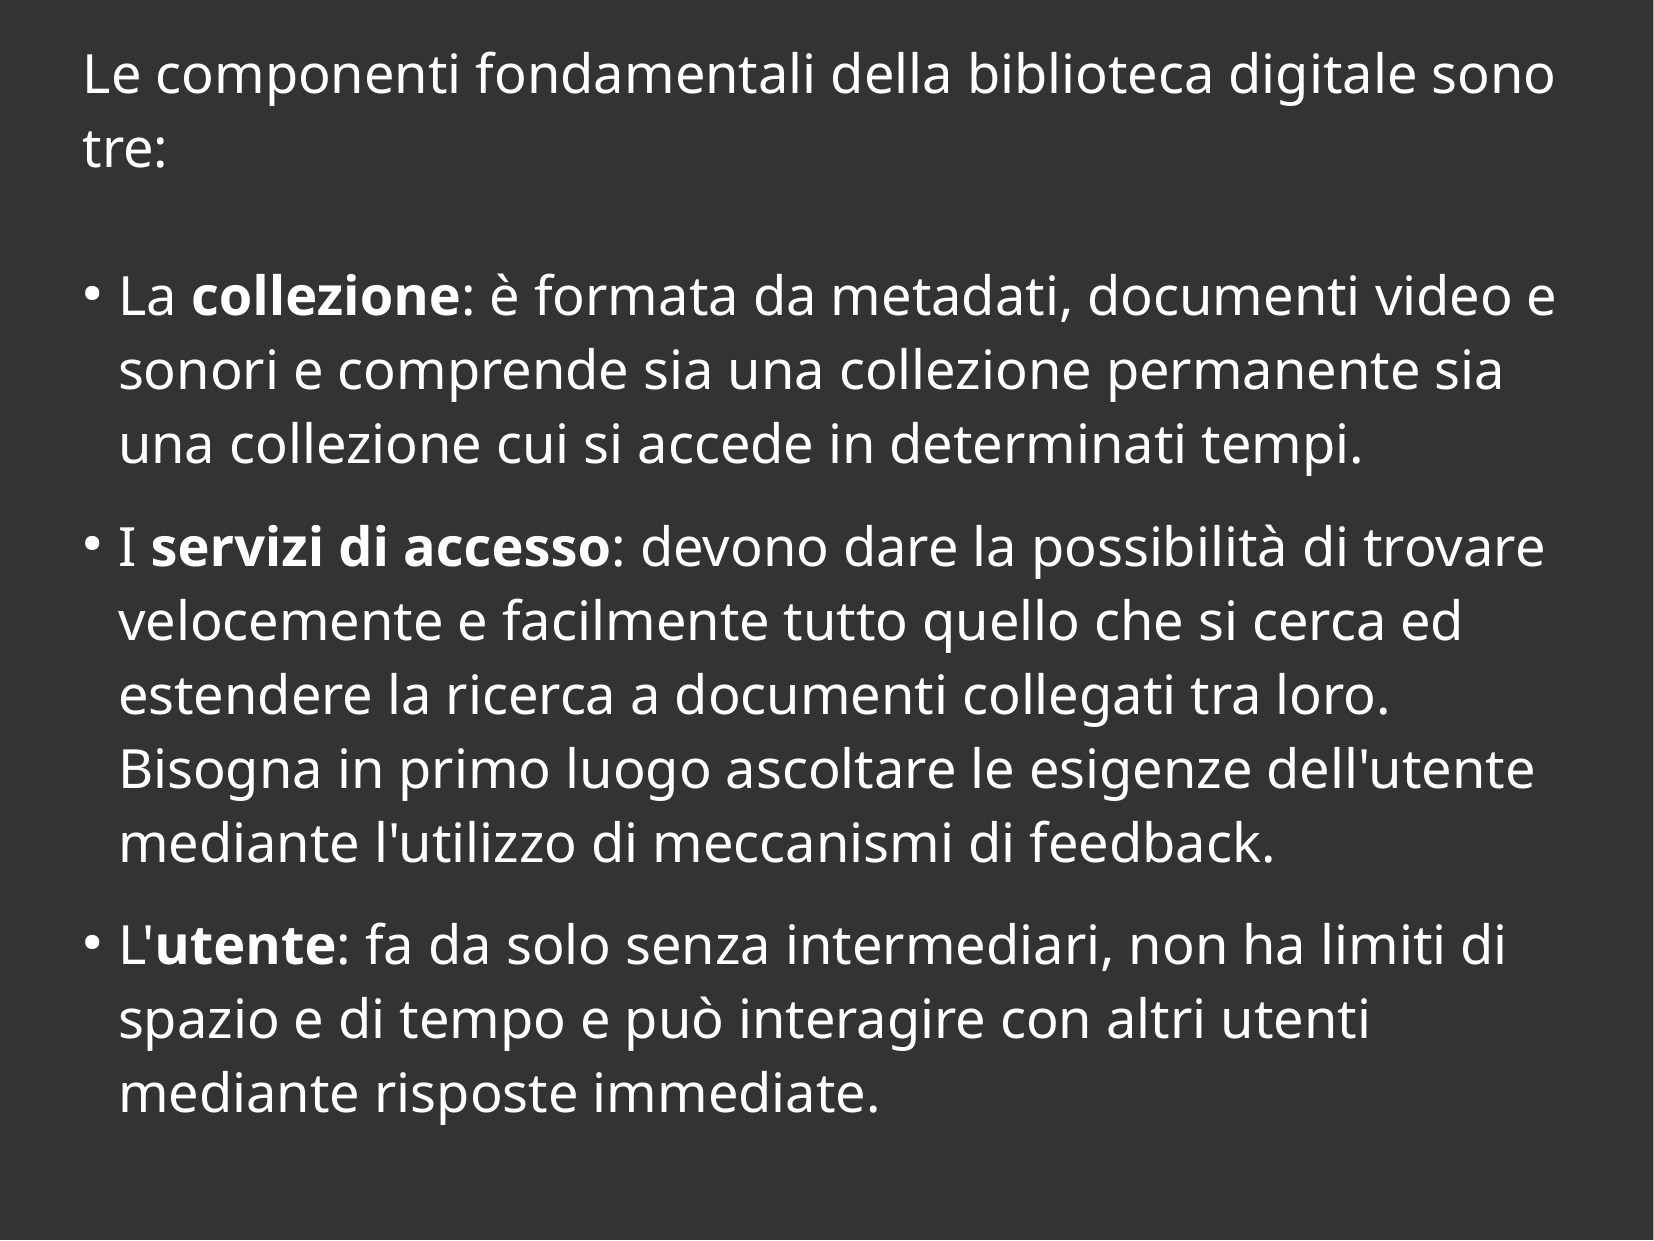

# Le componenti fondamentali della biblioteca digitale sono tre:
La collezione: è formata da metadati, documenti video e sonori e comprende sia una collezione permanente sia una collezione cui si accede in determinati tempi.
I servizi di accesso: devono dare la possibilità di trovare velocemente e facilmente tutto quello che si cerca ed estendere la ricerca a documenti collegati tra loro. Bisogna in primo luogo ascoltare le esigenze dell'utente mediante l'utilizzo di meccanismi di feedback.
L'utente: fa da solo senza intermediari, non ha limiti di spazio e di tempo e può interagire con altri utenti mediante risposte immediate.